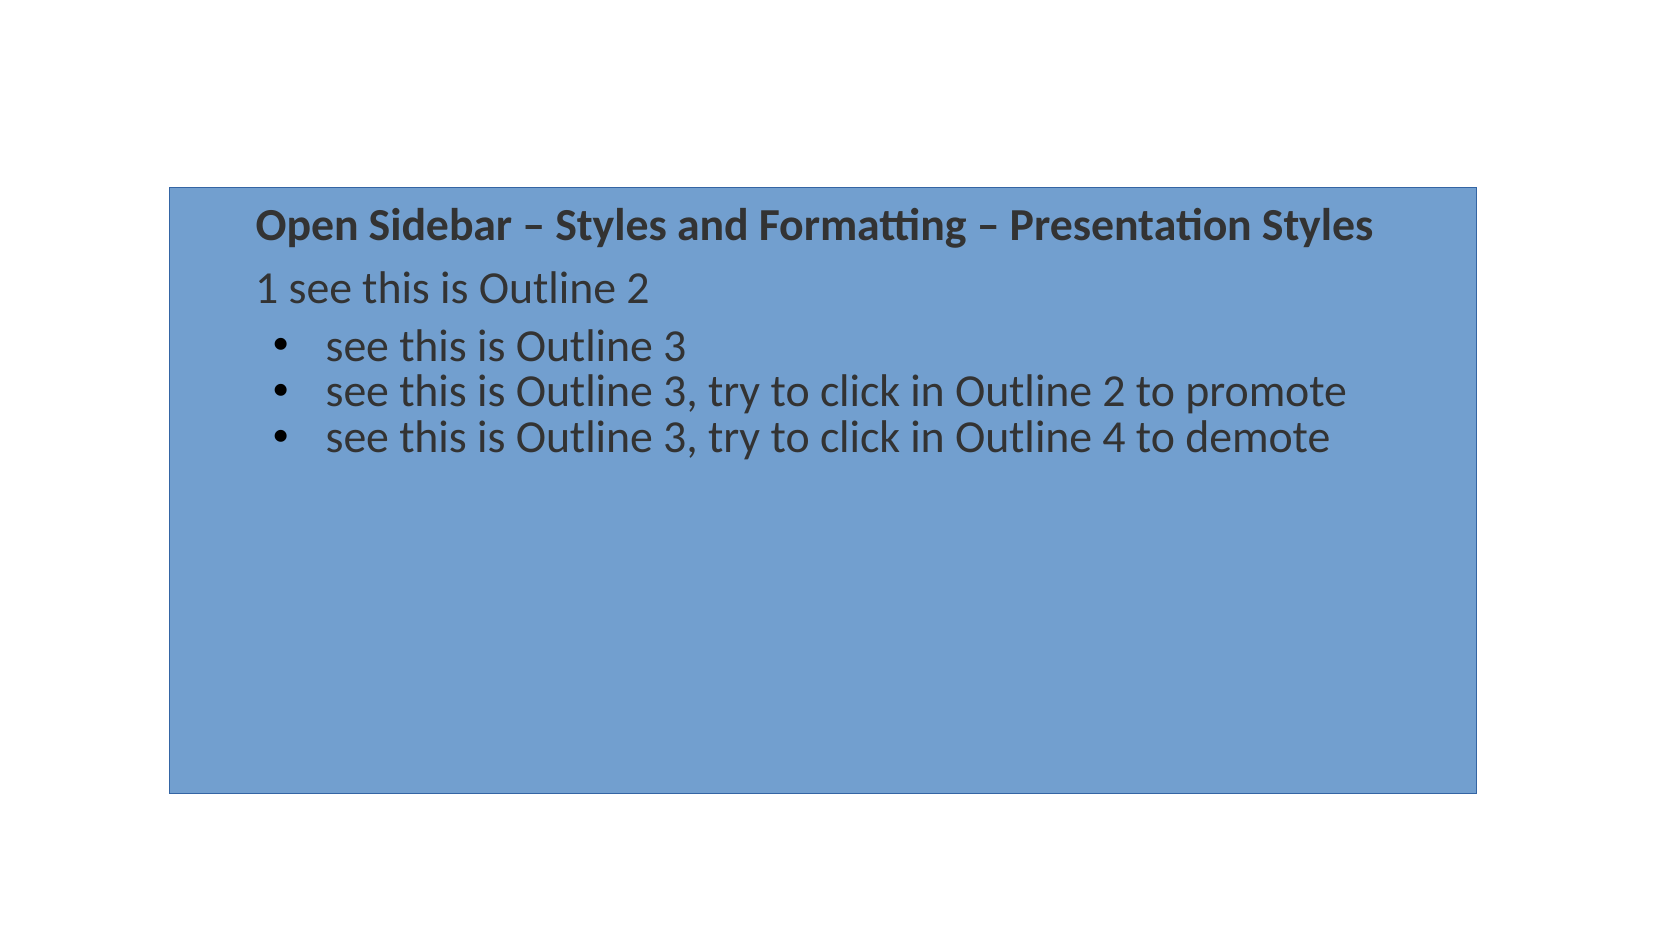

#
Open Sidebar – Styles and Formatting – Presentation Styles
1 see this is Outline 2
see this is Outline 3
see this is Outline 3, try to click in Outline 2 to promote
see this is Outline 3, try to click in Outline 4 to demote